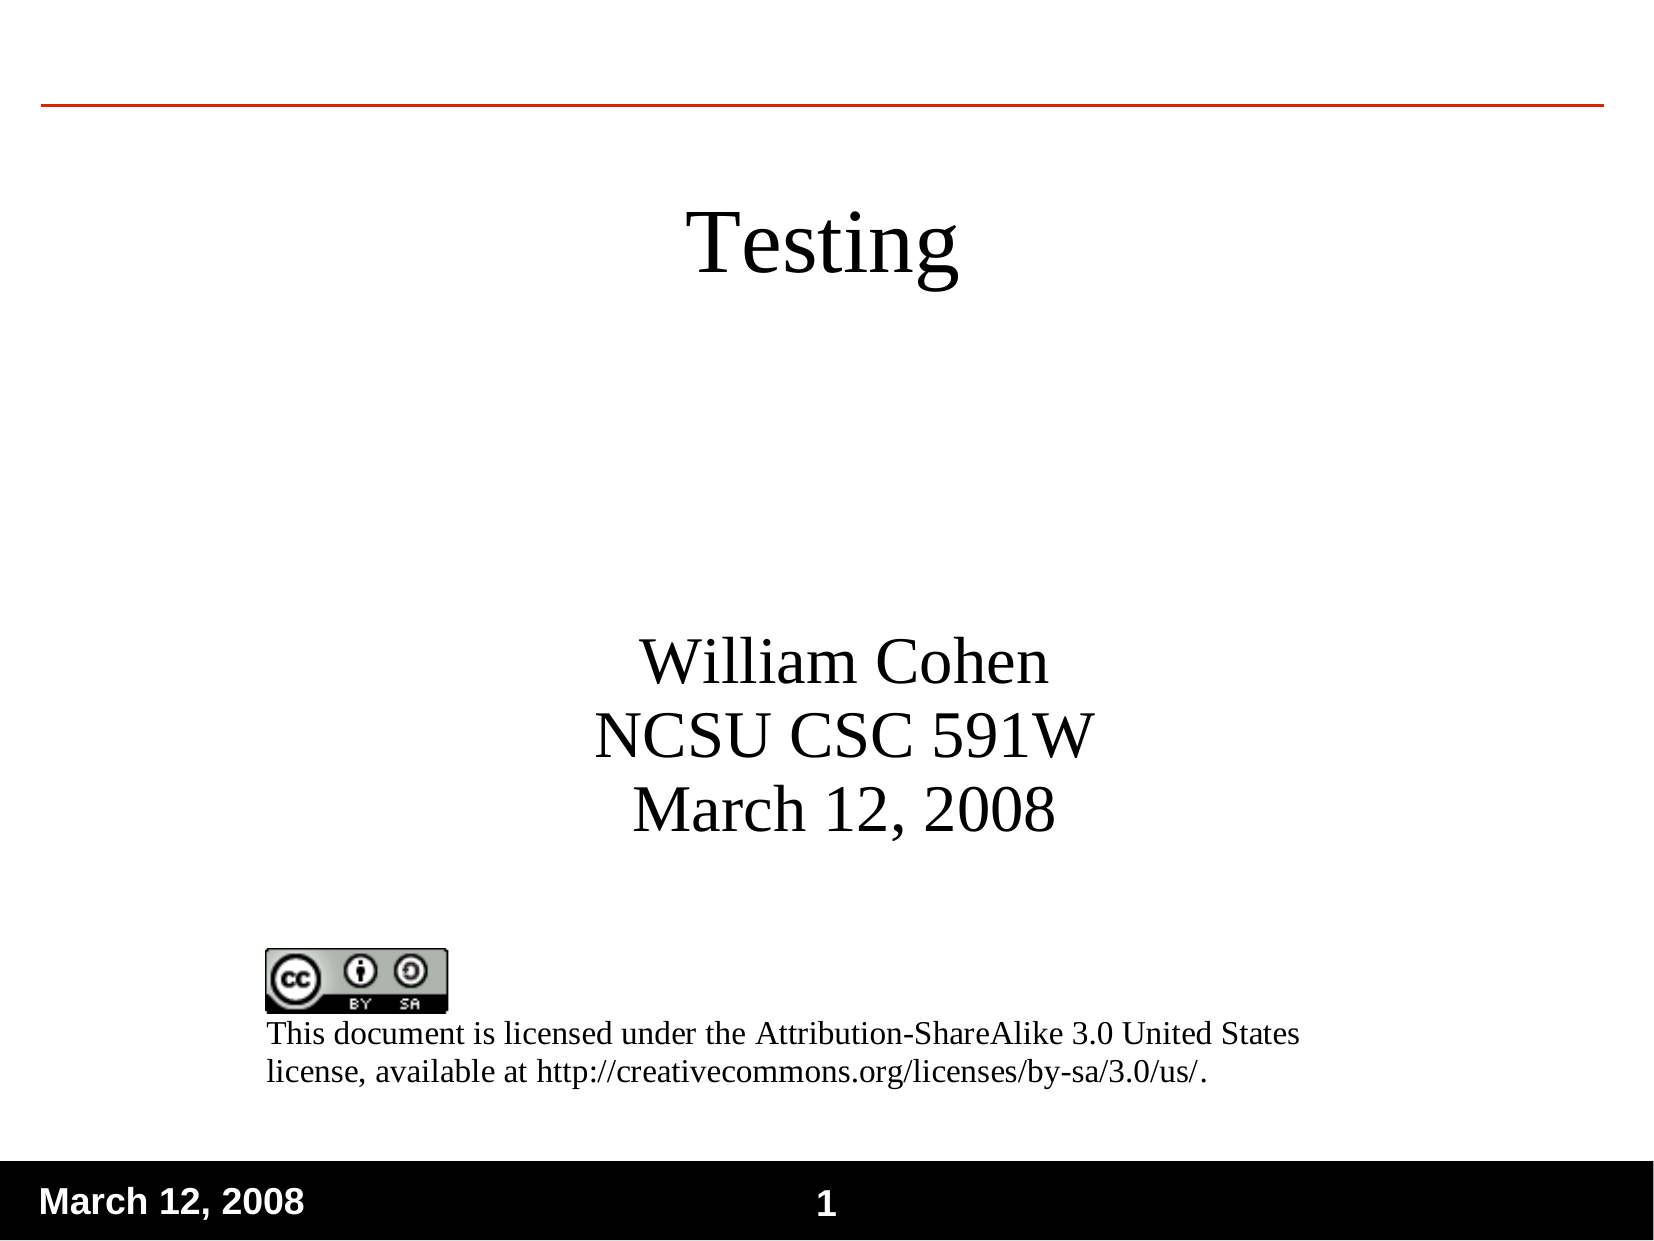

# Testing
William Cohen
NCSU CSC 591W
March 12, 2008